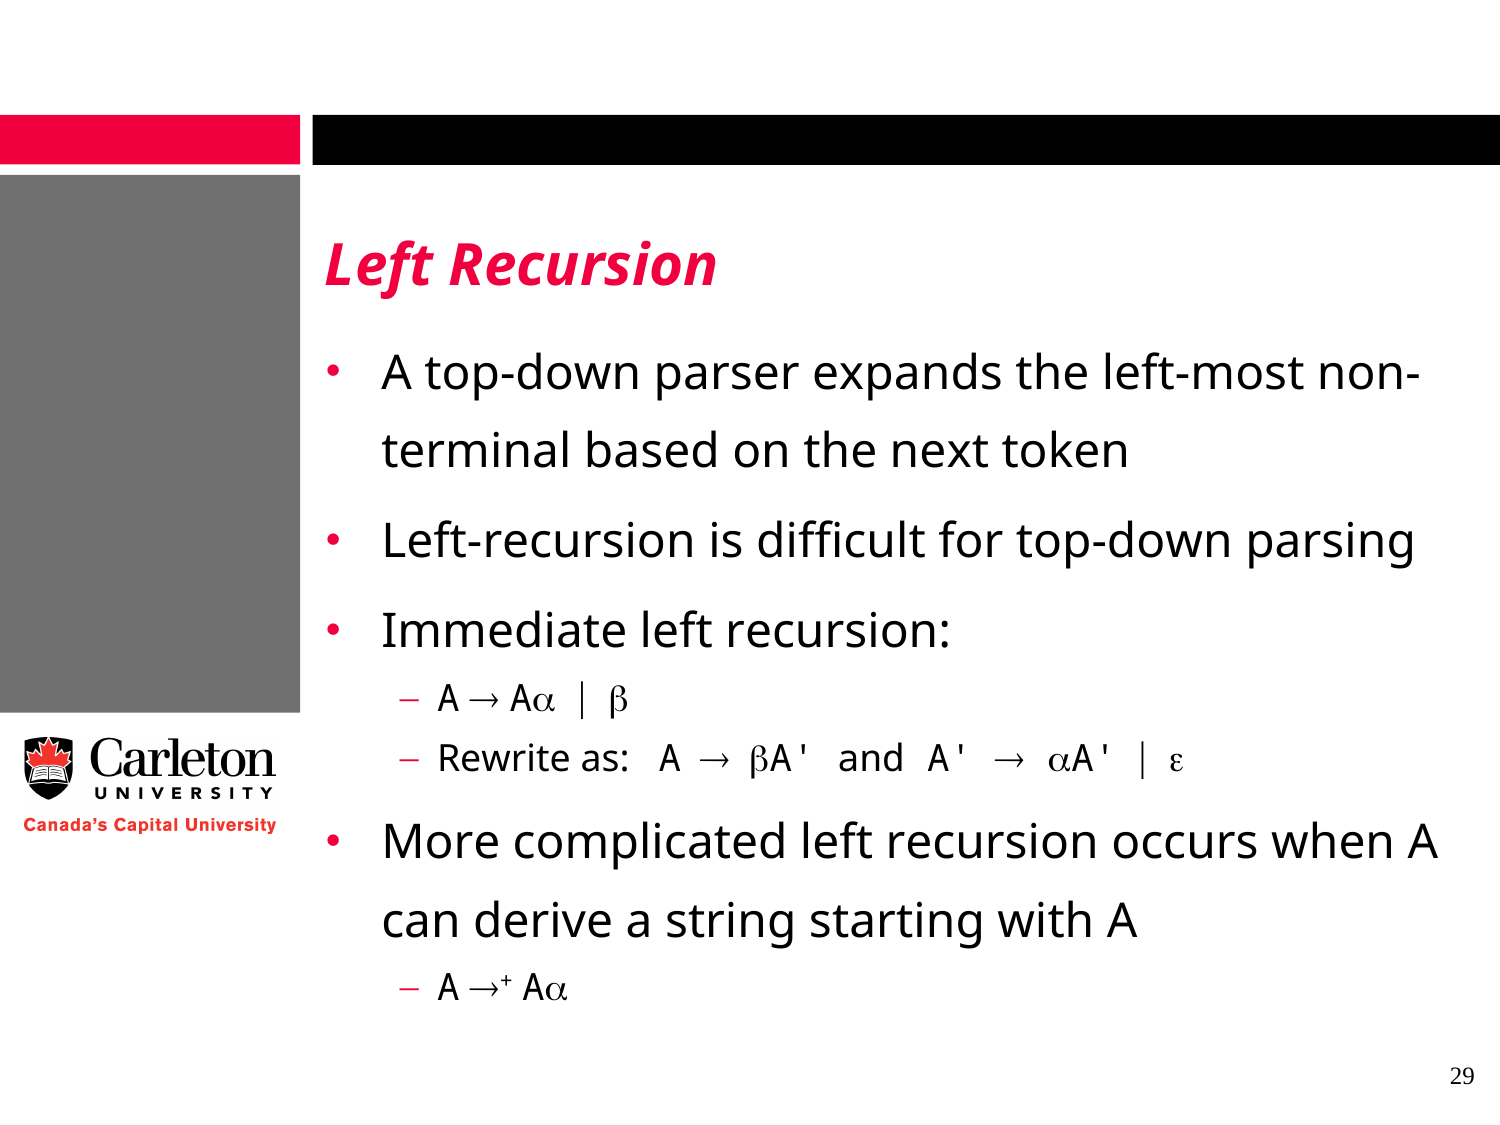

# Left Recursion
A top-down parser expands the left-most non-terminal based on the next token
Left-recursion is difficult for top-down parsing
Immediate left recursion:
A  Aa | b
Rewrite as: A  bA' and A'  aA' | e
More complicated left recursion occurs when A can derive a string starting with A
A + Aa
29